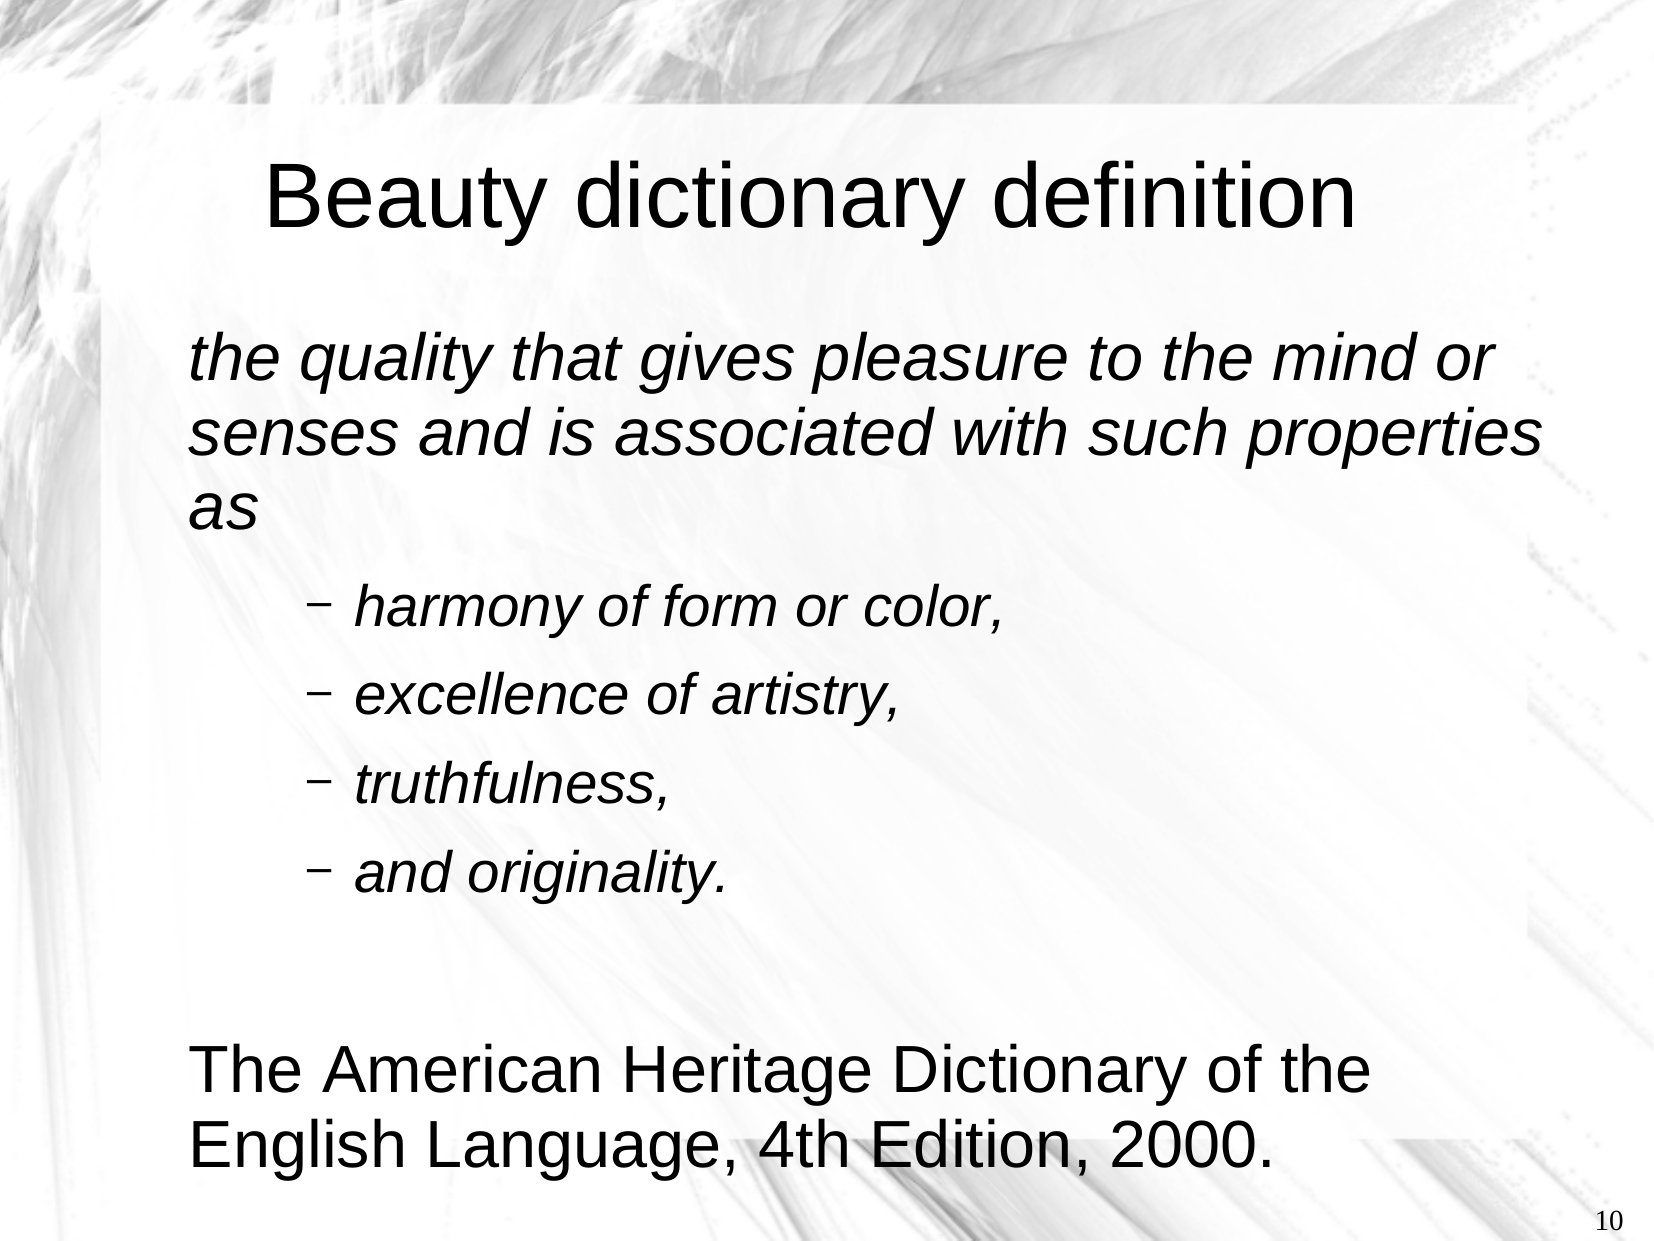

# Beauty dictionary definition
the quality that gives pleasure to the mind or senses and is associated with such properties as
harmony of form or color,
excellence of artistry,
truthfulness,
and originality.
The American Heritage Dictionary of the English Language, 4th Edition, 2000.
10